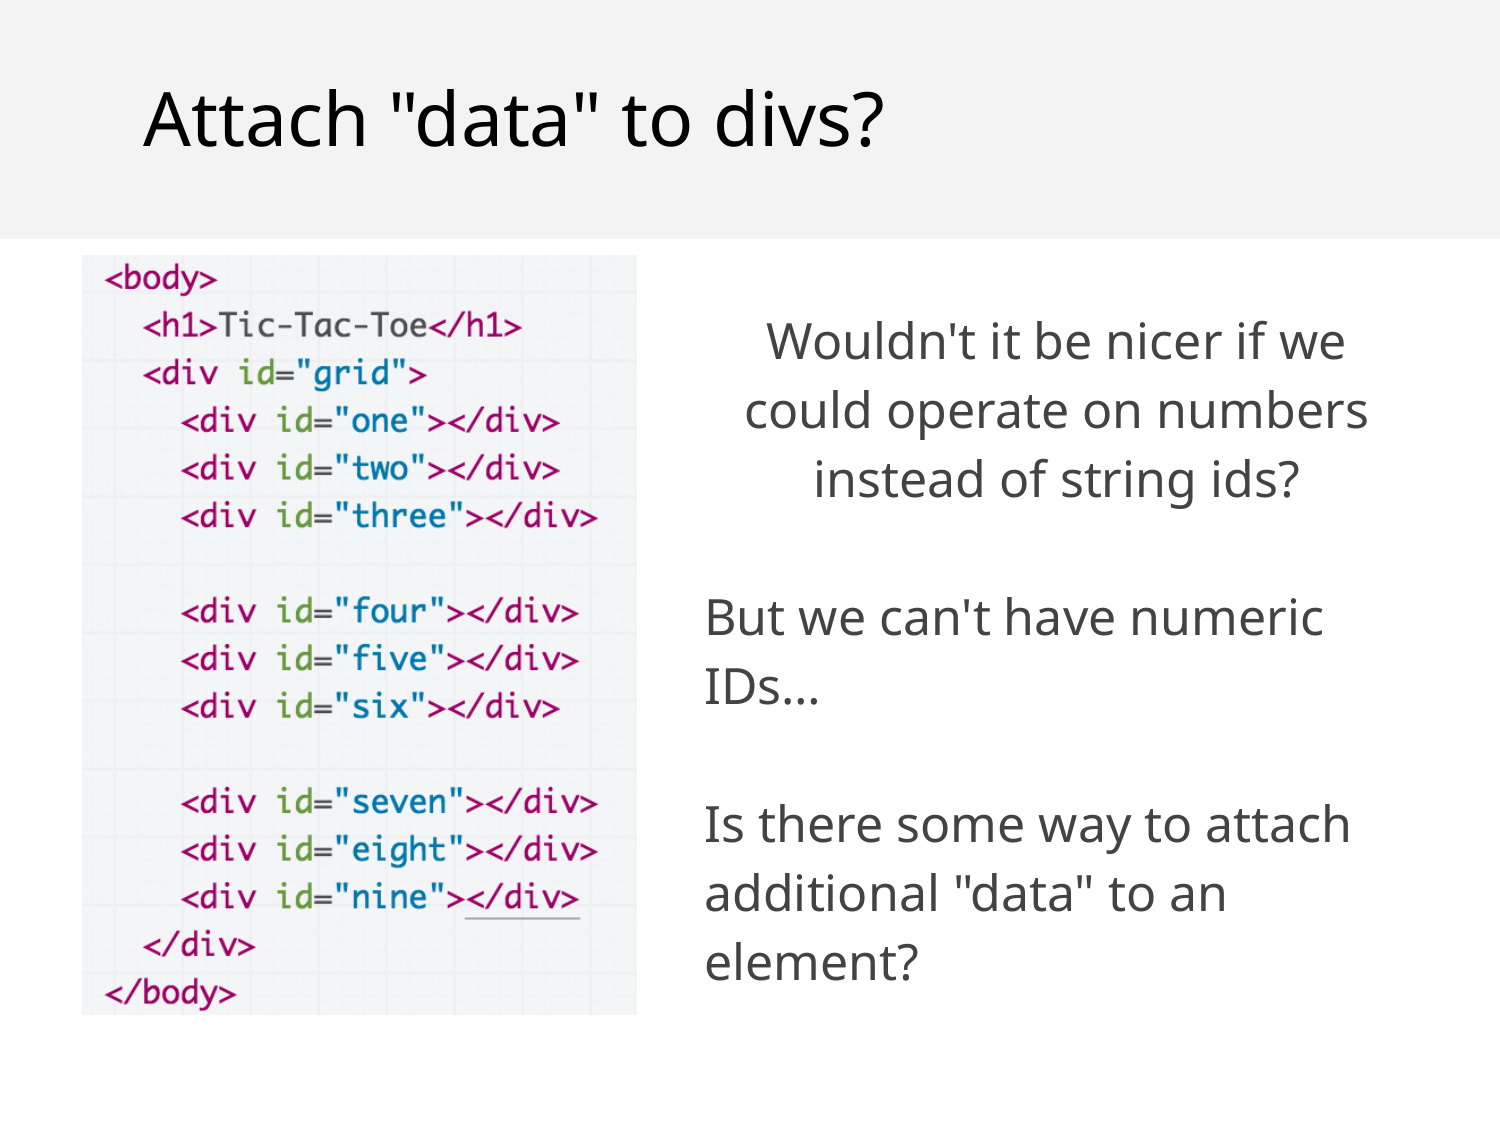

# Attach "data" to divs?
Wouldn't it be nicer if we could operate on numbers instead of string ids?
But we can't have numeric IDs…
Is there some way to attach additional "data" to an element?